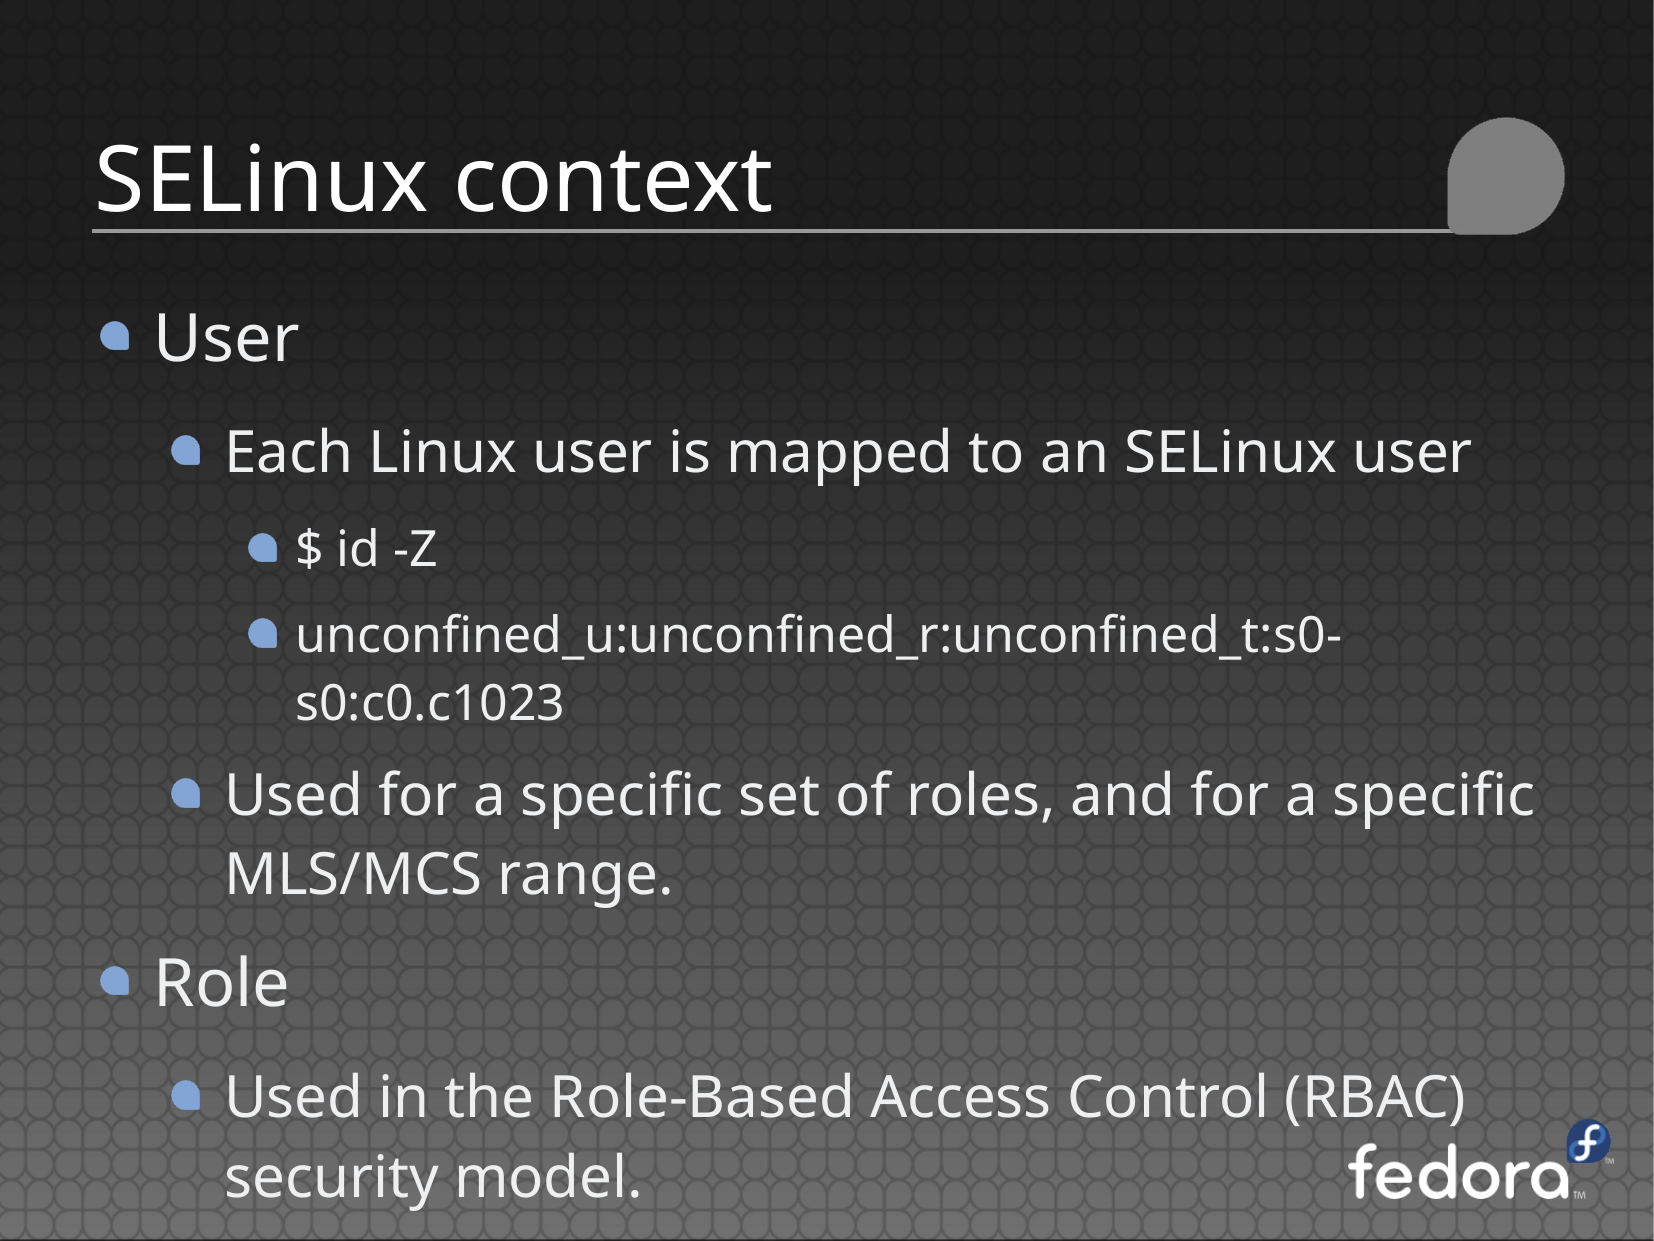

SELinux context
# User
Each Linux user is mapped to an SELinux user
$ id -Z
unconfined_u:unconfined_r:unconfined_t:s0-s0:c0.c1023
Used for a specific set of roles, and for a specific MLS/MCS range.
Role
Used in the Role-Based Access Control (RBAC) security model.
Also serves as an intermediary mapping between domains and SELinux users.